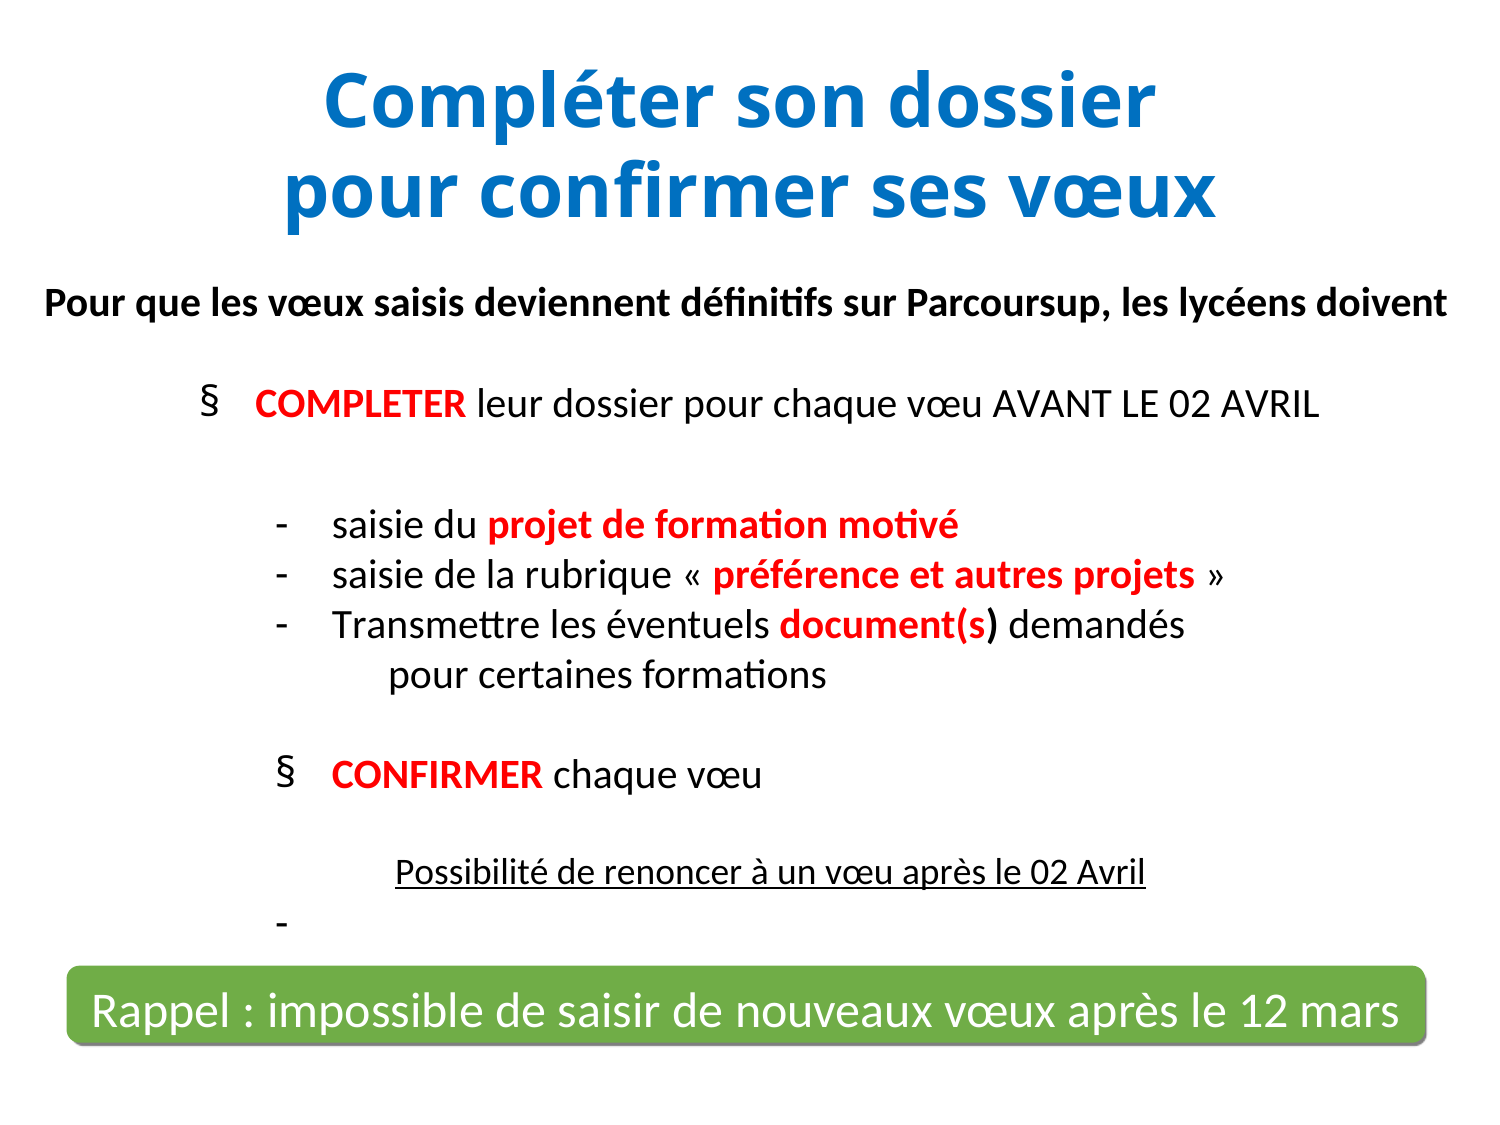

# Compléter son dossier pour confirmer ses vœux
Pour que les vœux saisis deviennent définitifs sur Parcoursup, les lycéens doivent
COMPLETER leur dossier pour chaque vœu AVANT LE 02 AVRIL
saisie du projet de formation motivé
saisie de la rubrique « préférence et autres projets »
Transmettre les éventuels document(s) demandés pour certaines formations
CONFIRMER chaque vœu
Possibilité de renoncer à un vœu après le 02 Avril
Rappel : impossible de saisir de nouveaux vœux après le 12 mars